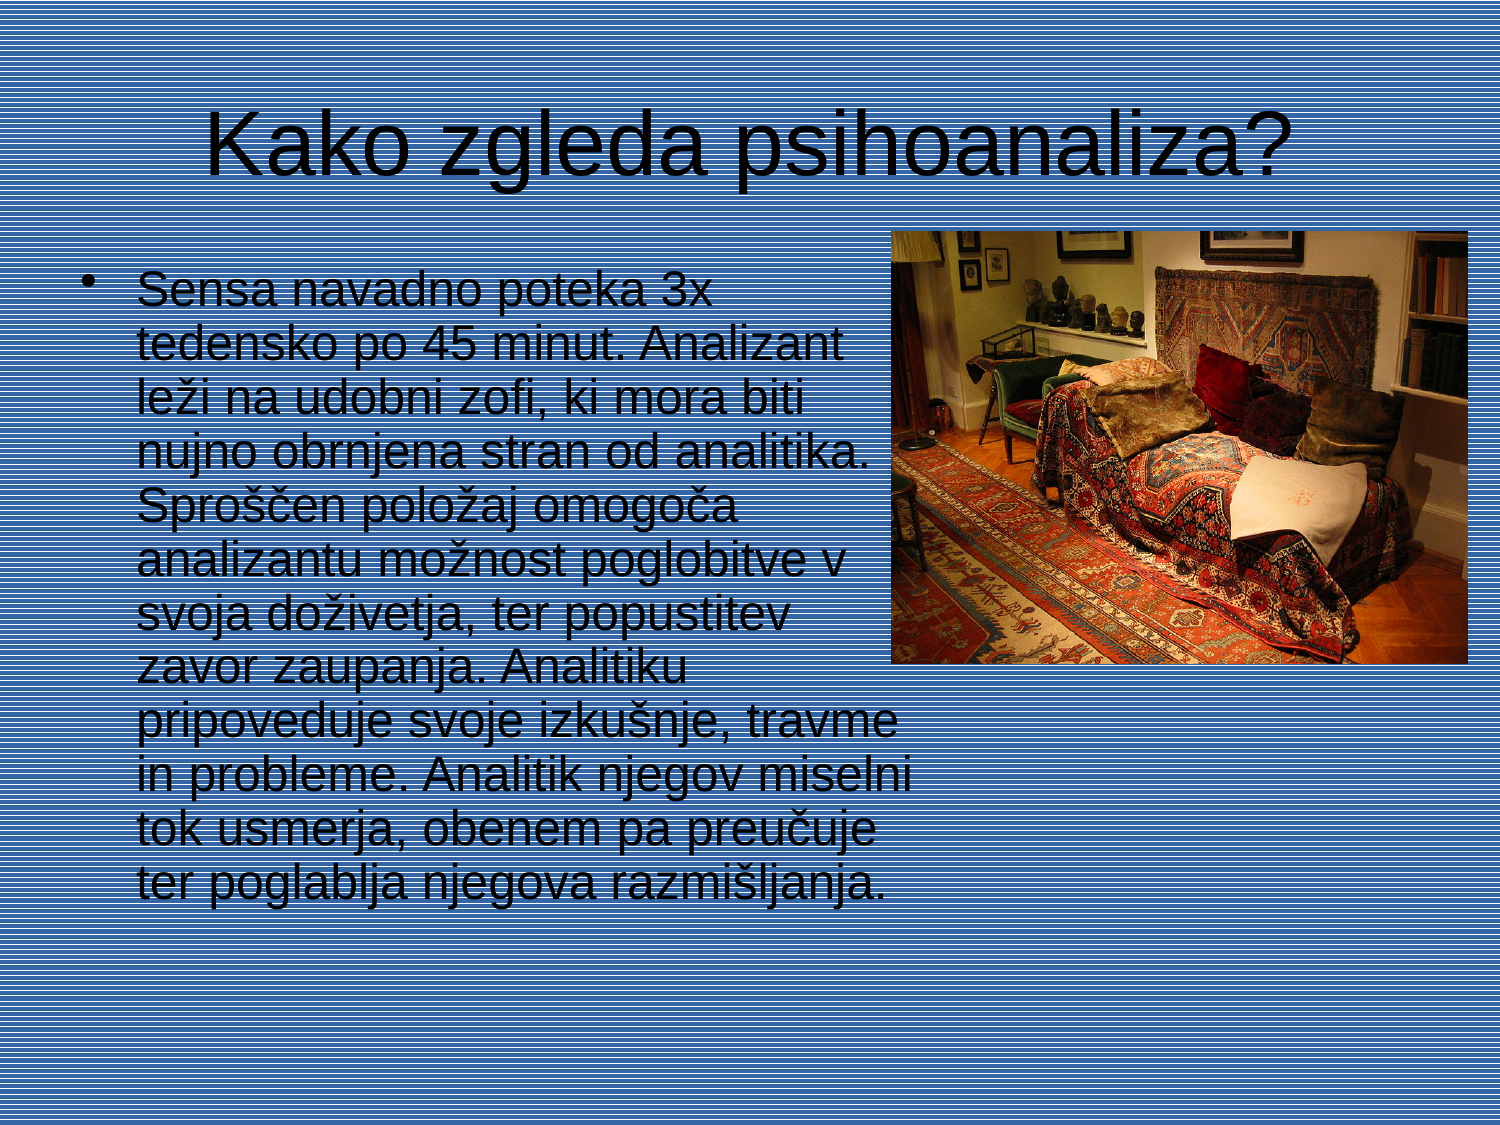

# Kako zgleda psihoanaliza?
Sensa navadno poteka 3x tedensko po 45 minut. Analizant leži na udobni zofi, ki mora biti nujno obrnjena stran od analitika. Sproščen položaj omogoča analizantu možnost poglobitve v svoja doživetja, ter popustitev zavor zaupanja. Analitiku pripoveduje svoje izkušnje, travme in probleme. Analitik njegov miselni tok usmerja, obenem pa preučuje ter poglablja njegova razmišljanja.